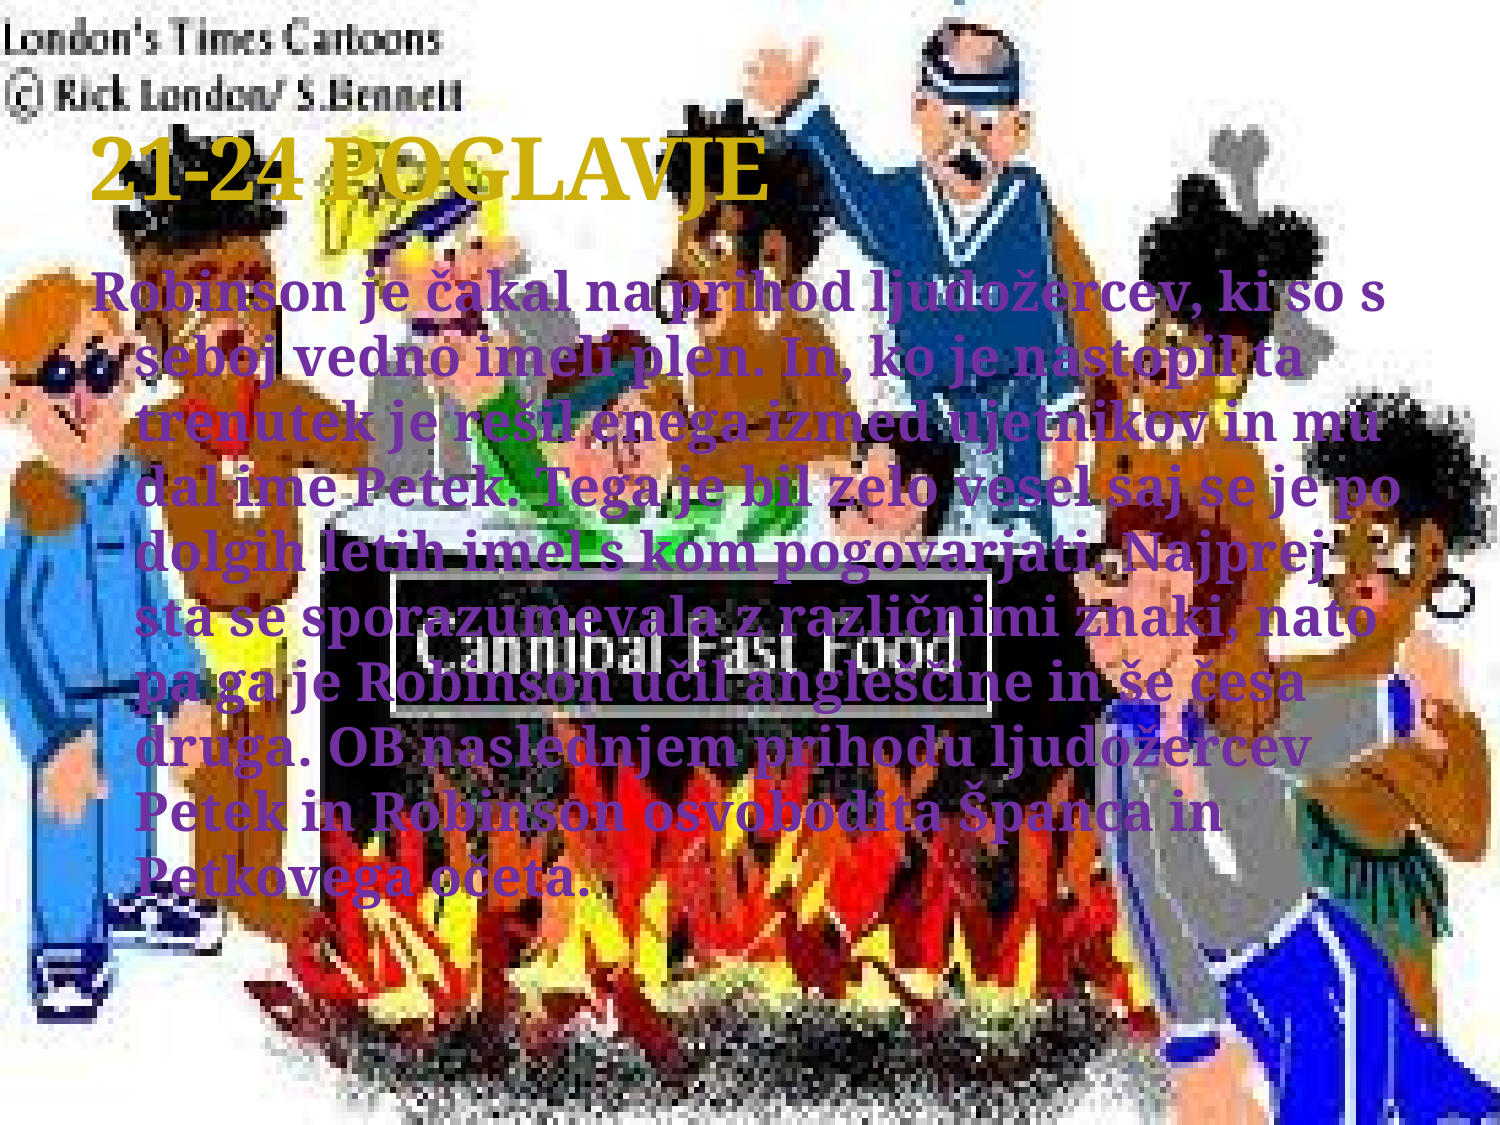

21-24 POGLAVJE
# Robinson je čakal na prihod ljudožercev, ki so s seboj vedno imeli plen. In, ko je nastopil ta trenutek je rešil enega izmed ujetnikov in mu dal ime Petek. Tega je bil zelo vesel saj se je po dolgih letih imel s kom pogovarjati. Najprej sta se sporazumevala z različnimi znaki, nato pa ga je Robinson učil angleščine in še česa druga. OB naslednjem prihodu ljudožercev Petek in Robinson osvobodita Španca in Petkovega očeta.